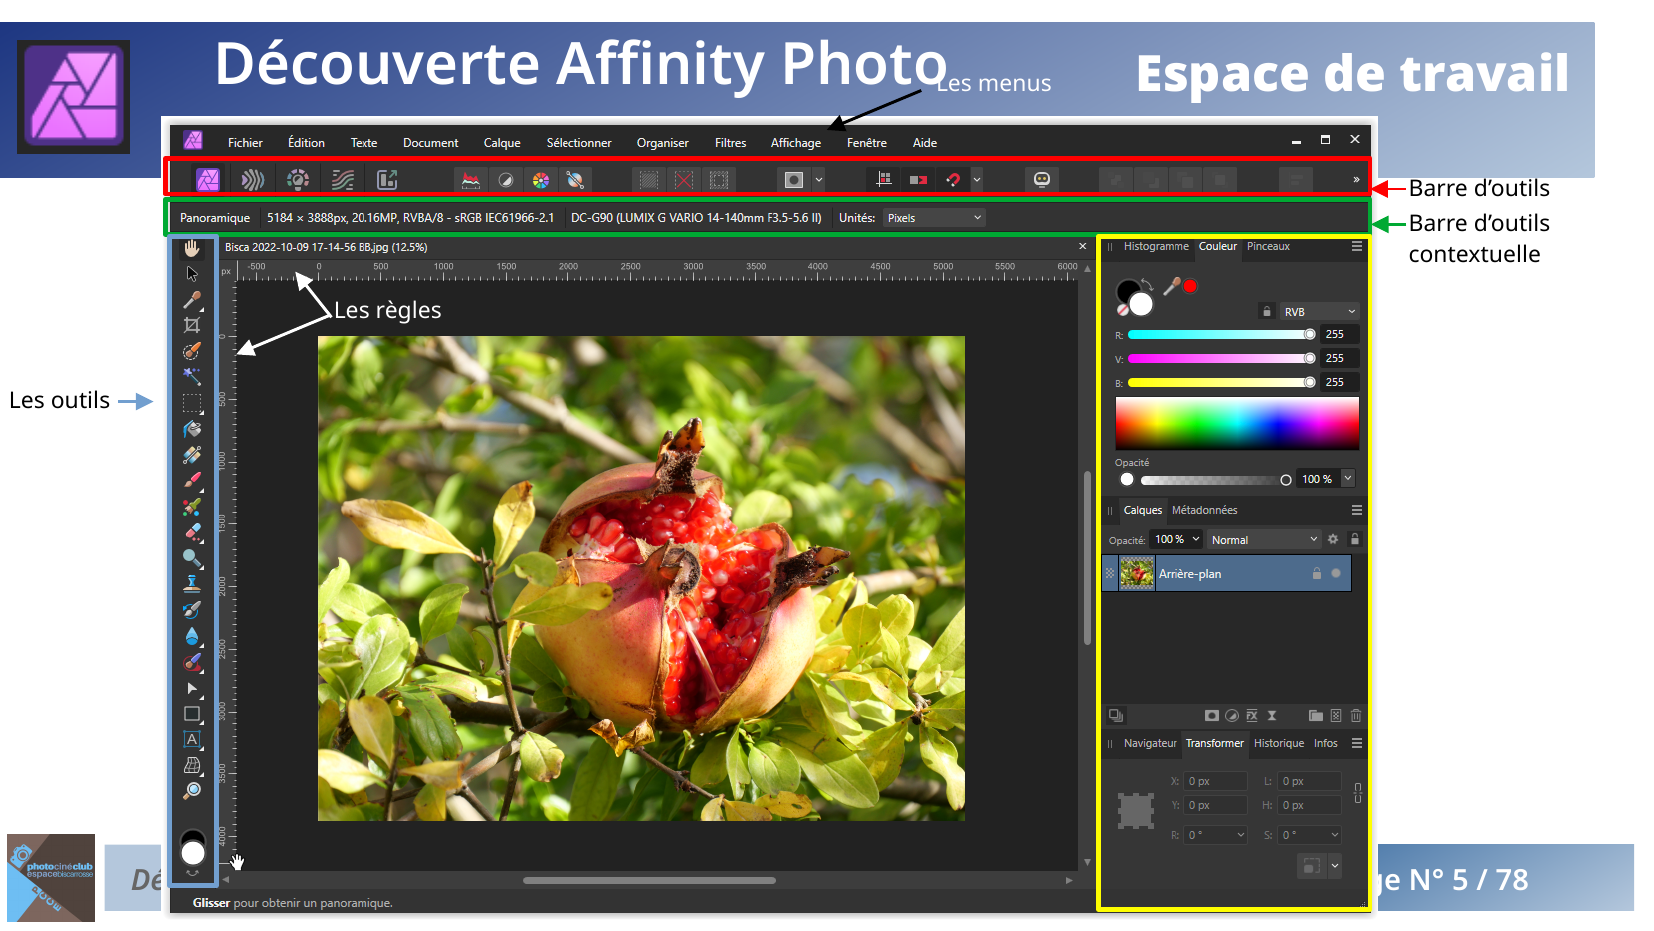

# Espace de travail
Les menus
Barre d’outils
Barre d’outils contextuelle
Les règles
Les outils